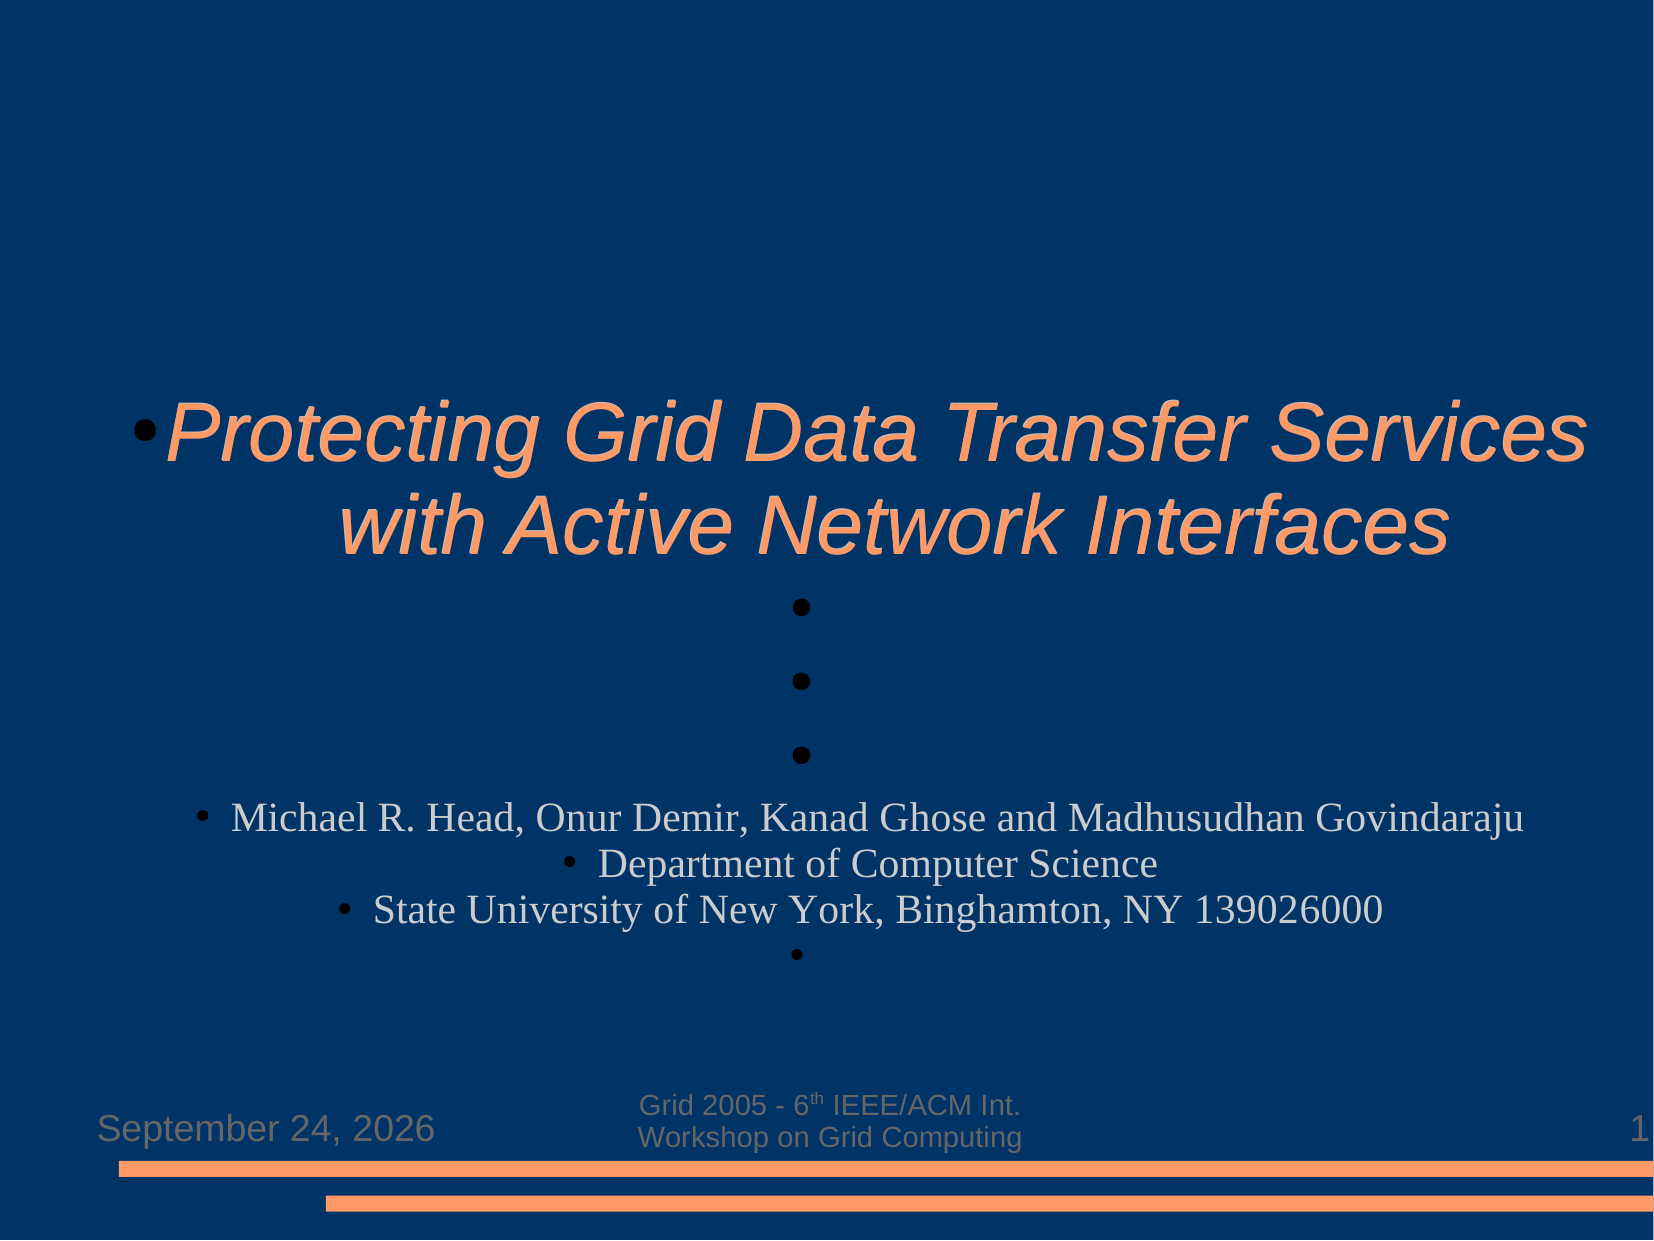

#
Protecting Grid Data Transfer Services with Active Network Interfaces
Michael R. Head, Onur Demir, Kanad Ghose and Madhusudhan Govindaraju
Department of Computer Science
State University of New York, Binghamton, NY 13902­6000